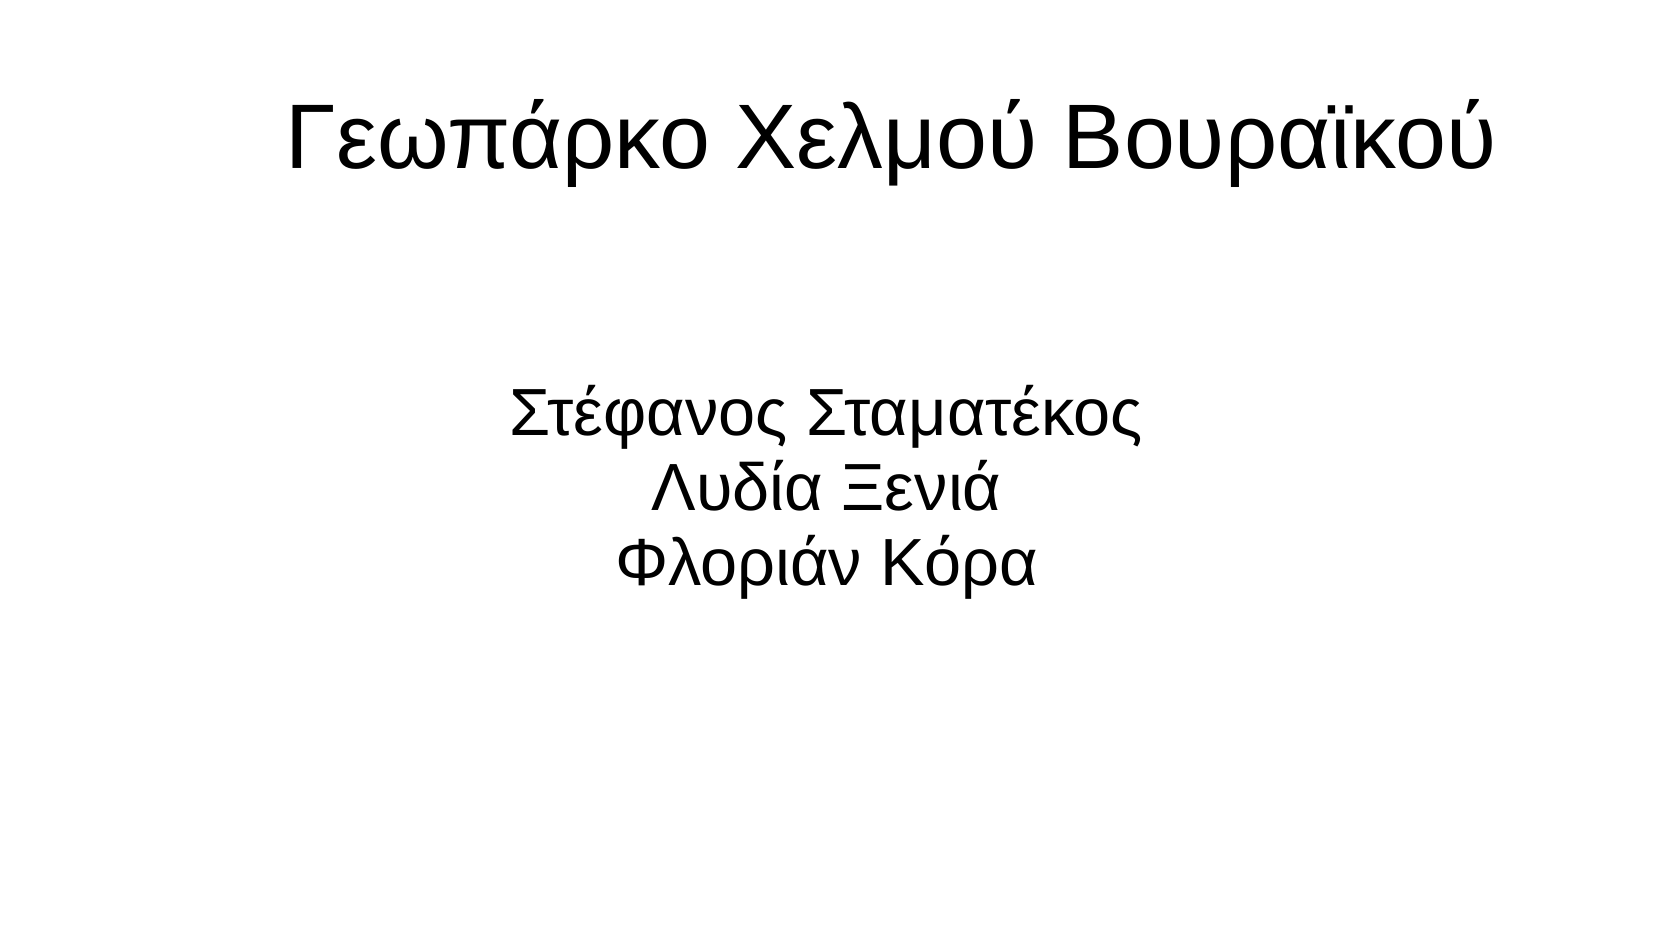

# Γεωπάρκο Χελμού Βουραϊκού
Στέφανος Σταματέκος
Λυδία Ξενιά
Φλοριάν Κόρα